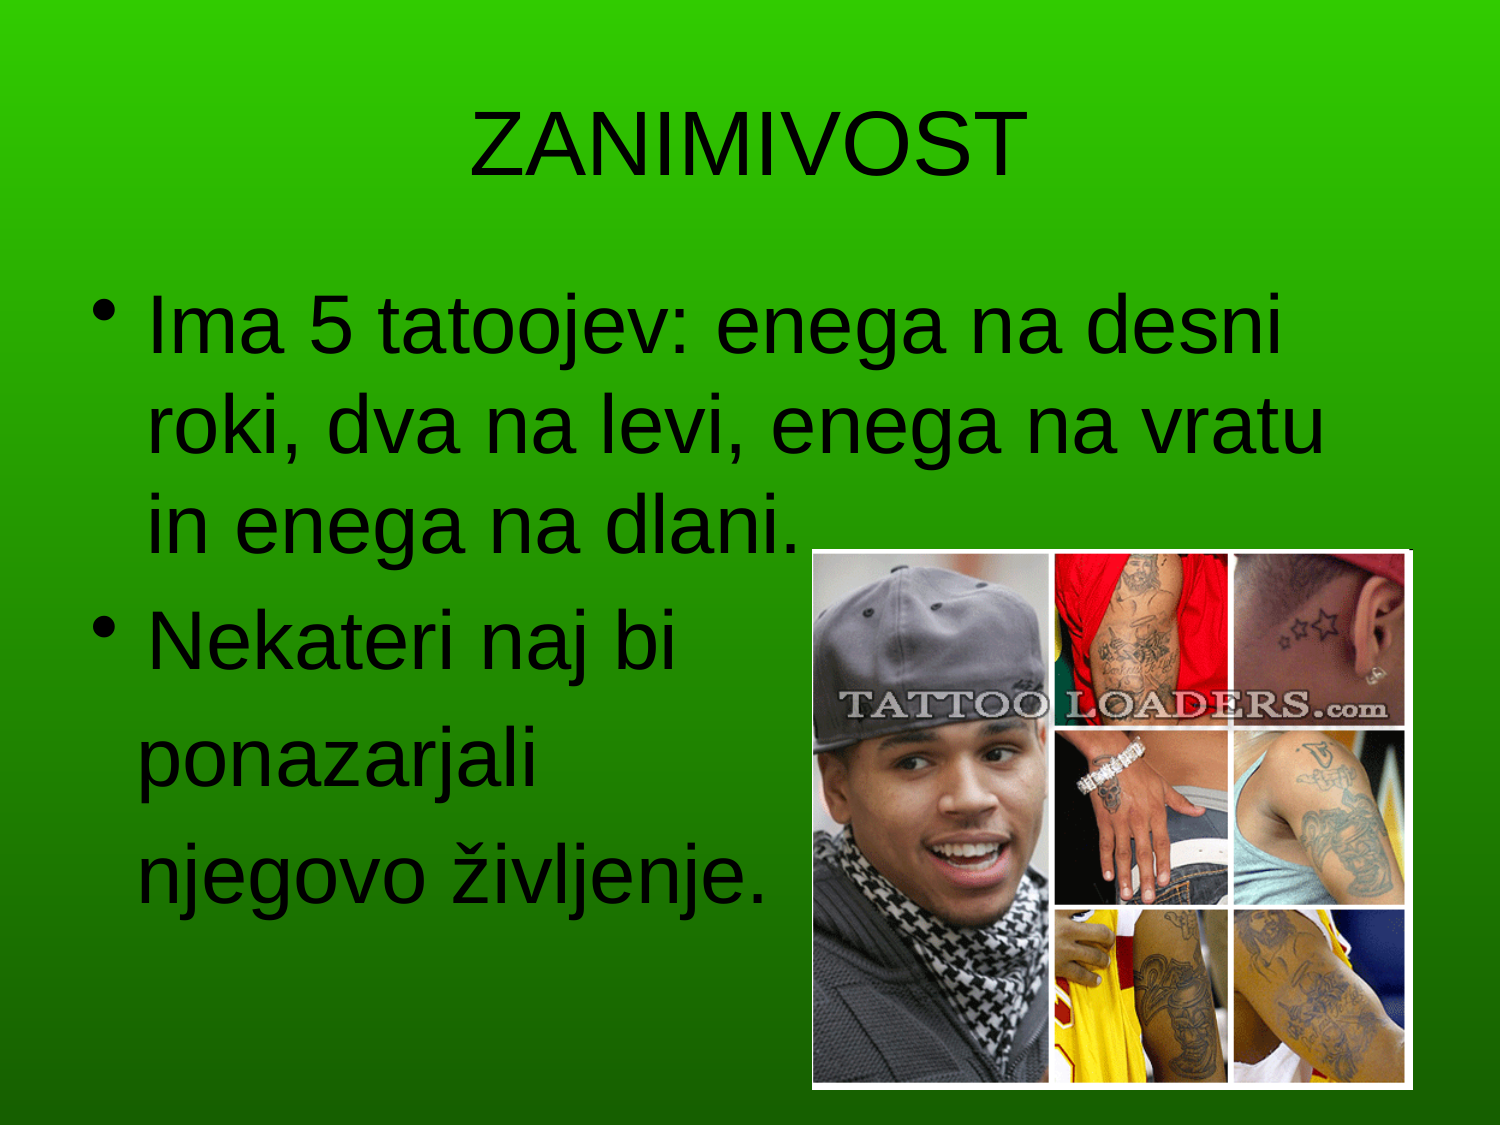

# ZANIMIVOST
Ima 5 tatoojev: enega na desni roki, dva na levi, enega na vratu in enega na dlani.
Nekateri naj bi
 ponazarjali
 njegovo življenje.